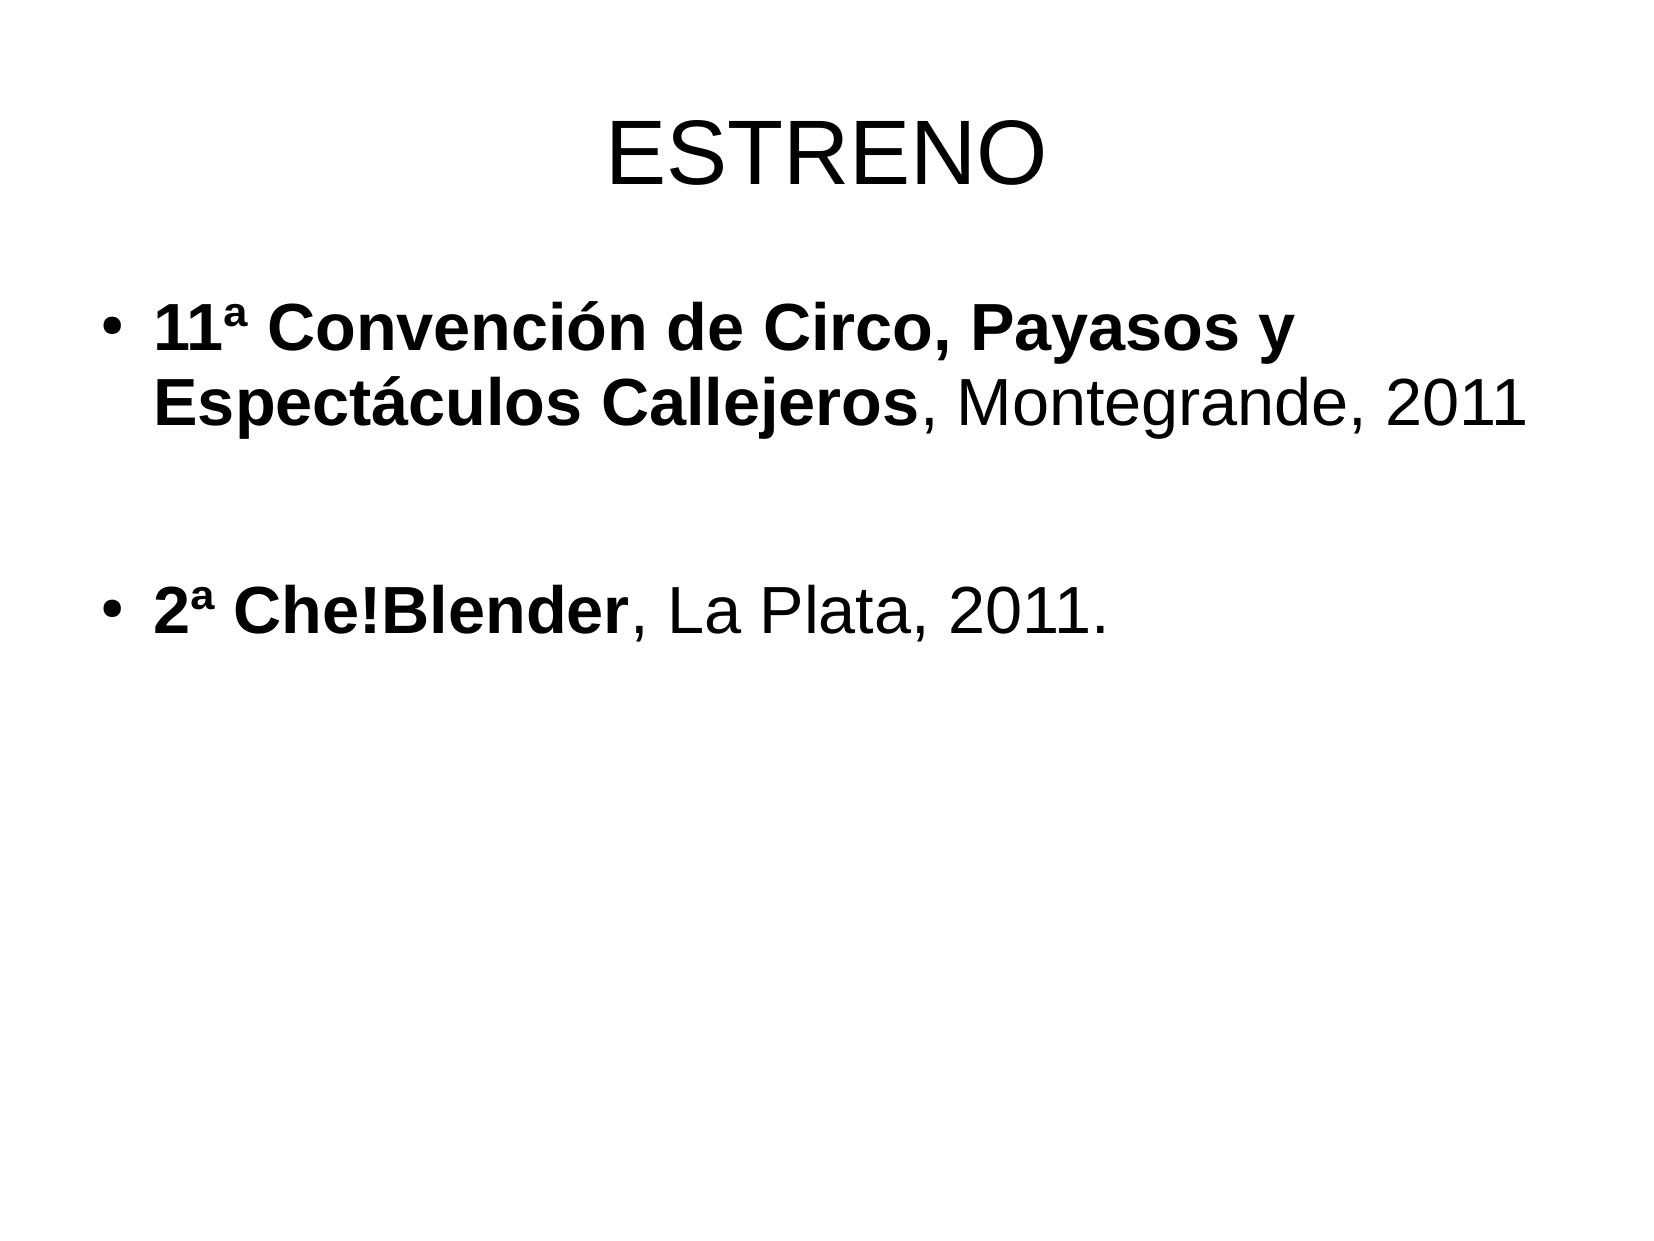

# ESTRENO
11ª Convención de Circo, Payasos y Espectáculos Callejeros, Montegrande, 2011
2ª Che!Blender, La Plata, 2011.